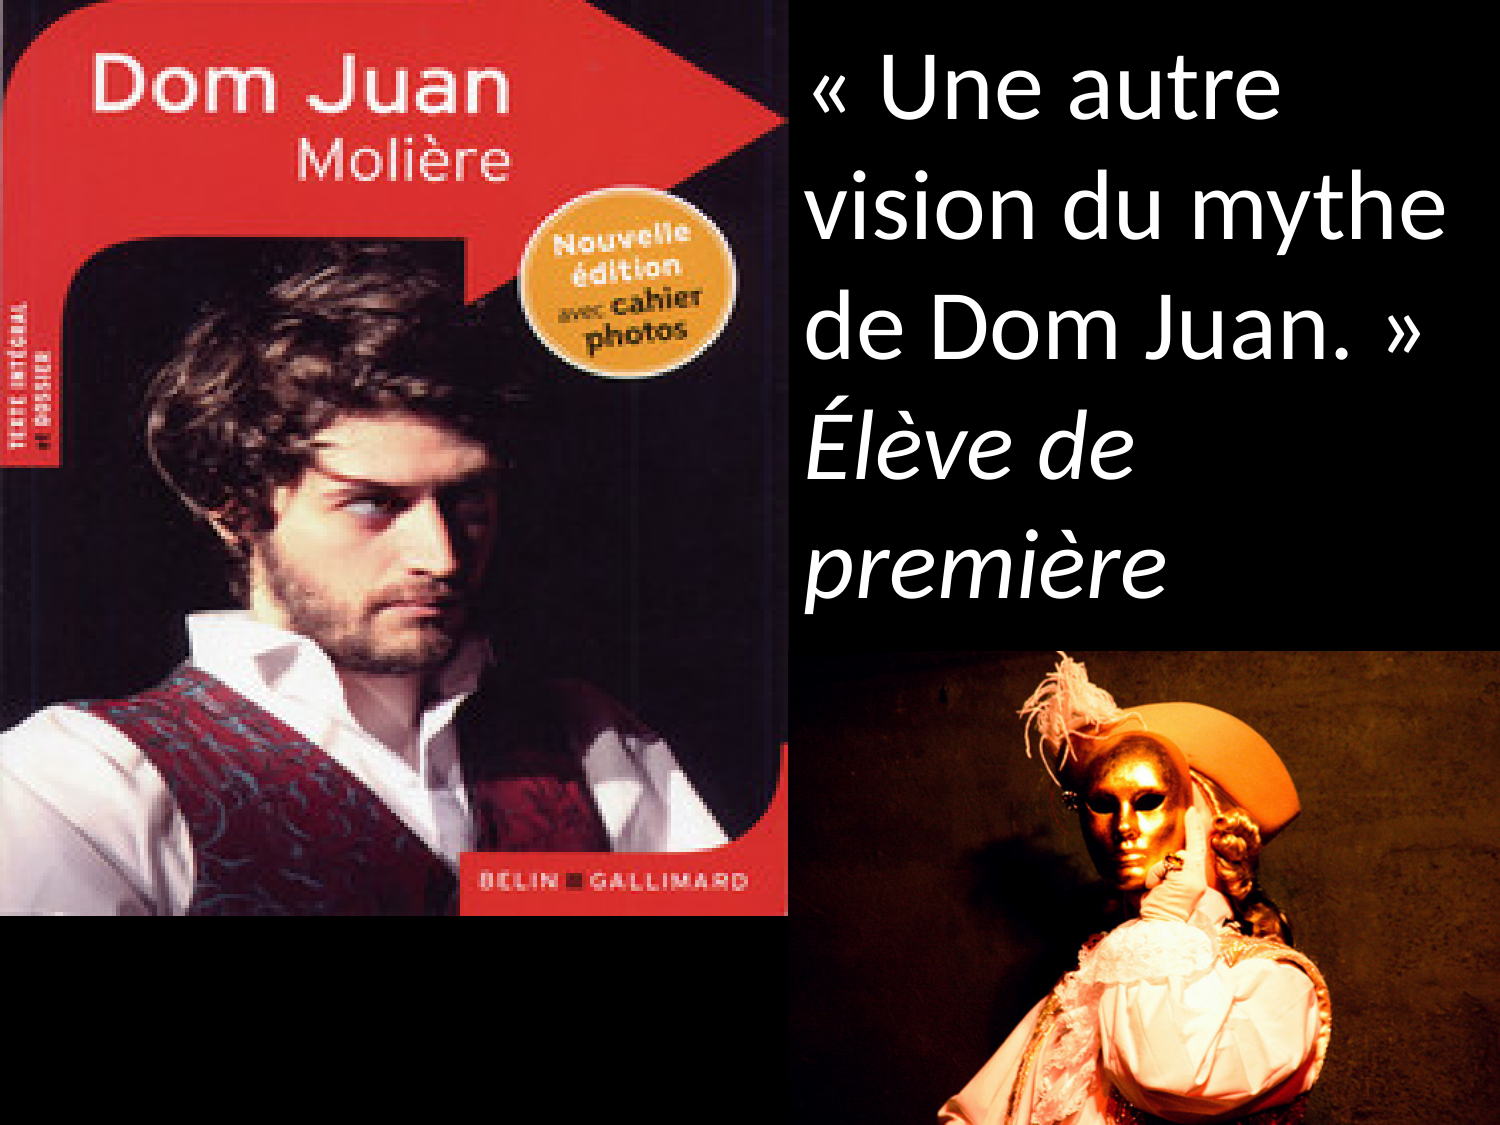

« Une autre vision du mythe de Dom Juan. »
Élève de première